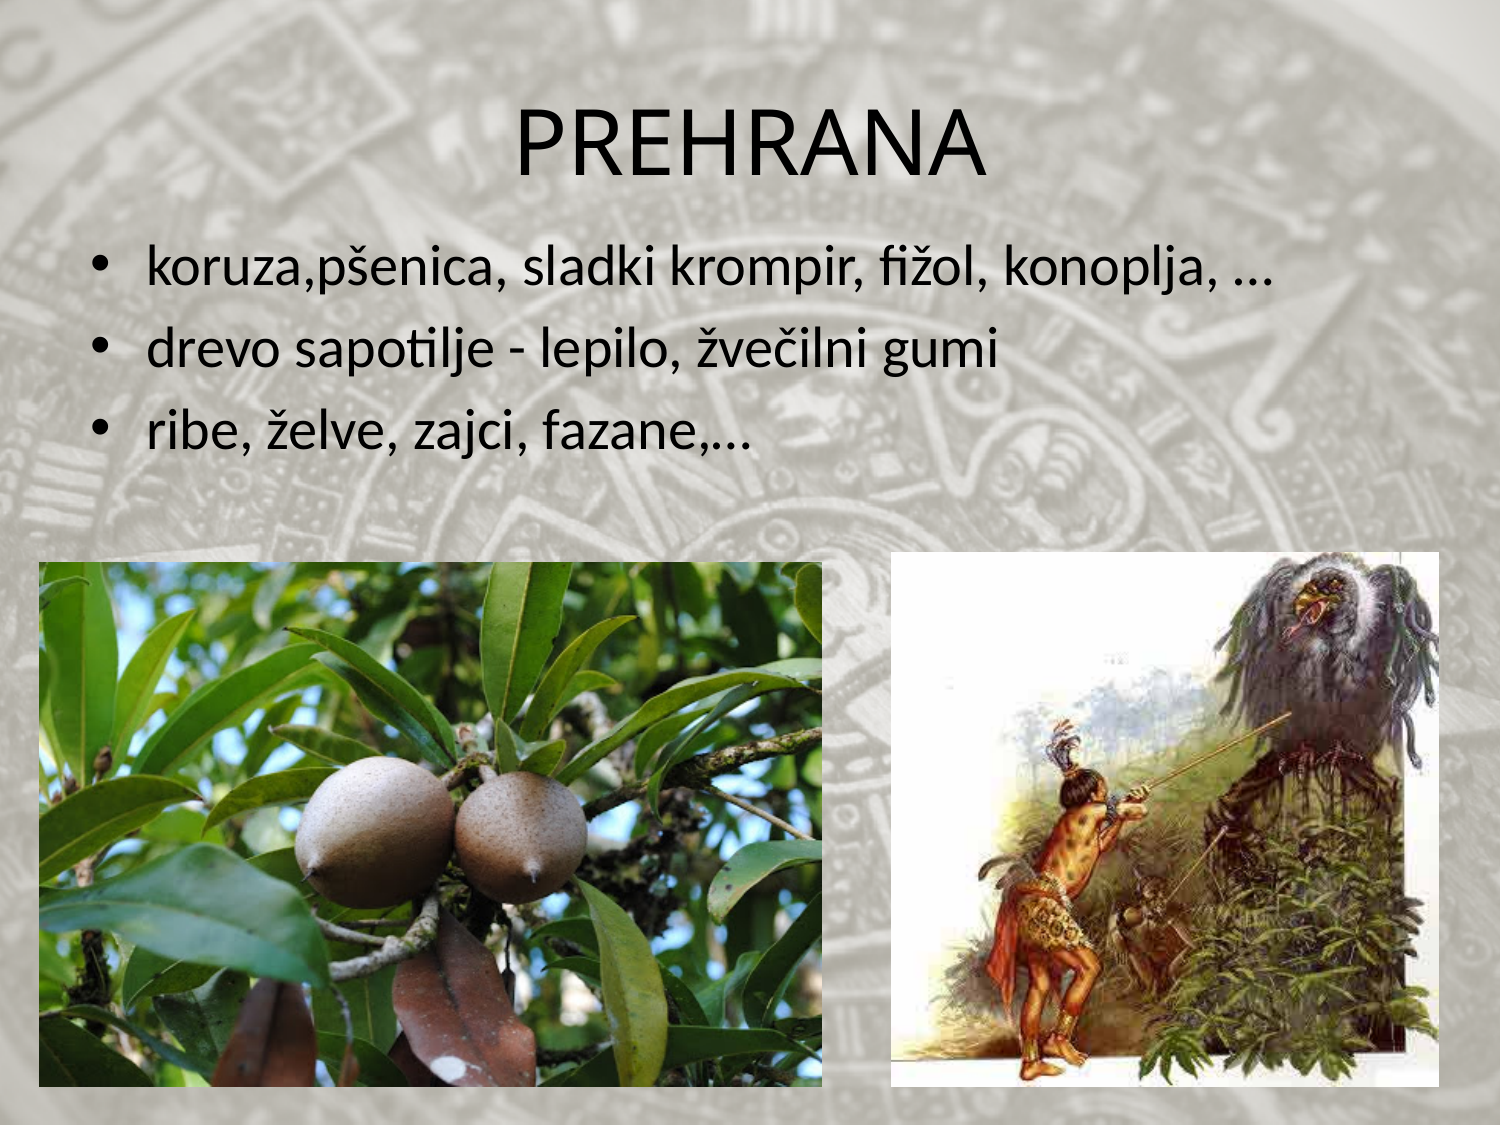

# PREHRANA
koruza,pšenica, sladki krompir, fižol, konoplja, …
drevo sapotilje - lepilo, žvečilni gumi
ribe, želve, zajci, fazane,…